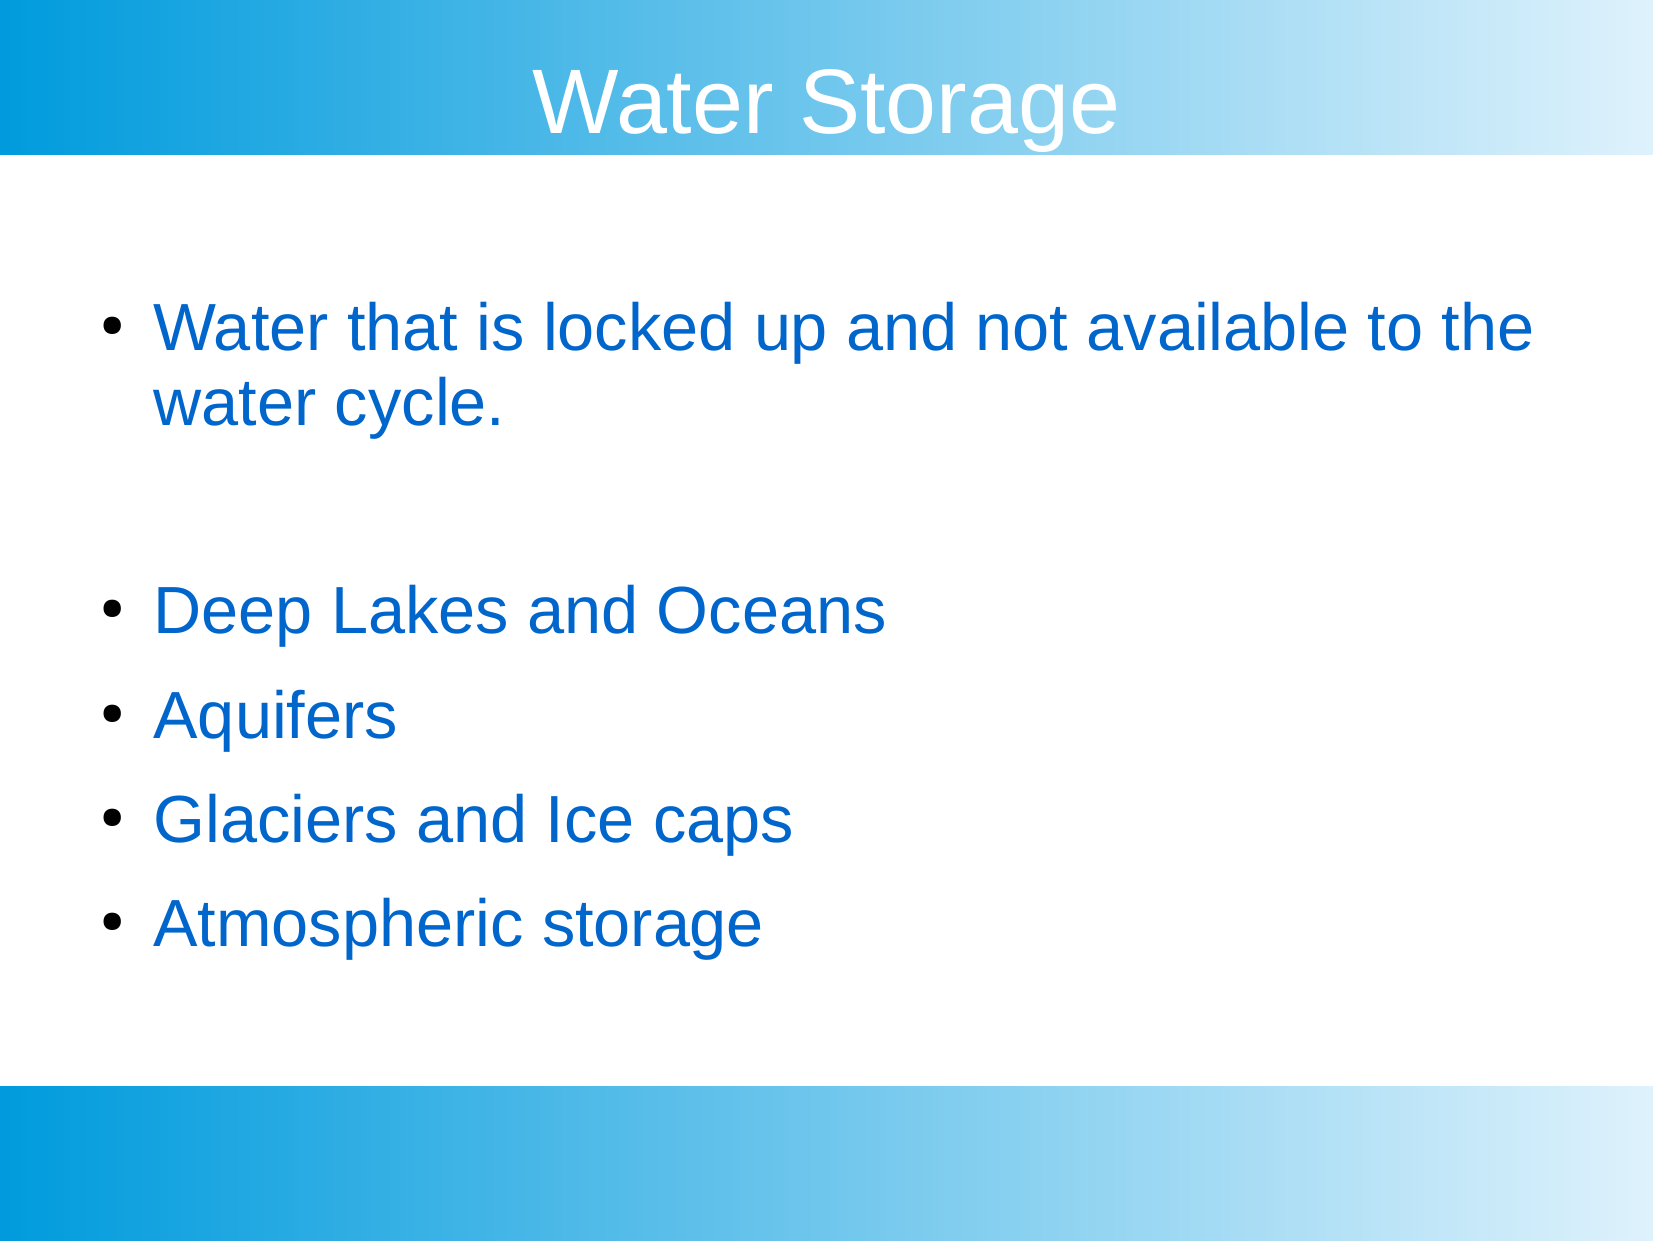

# Water Storage
Water that is locked up and not available to the water cycle.
Deep Lakes and Oceans
Aquifers
Glaciers and Ice caps
Atmospheric storage